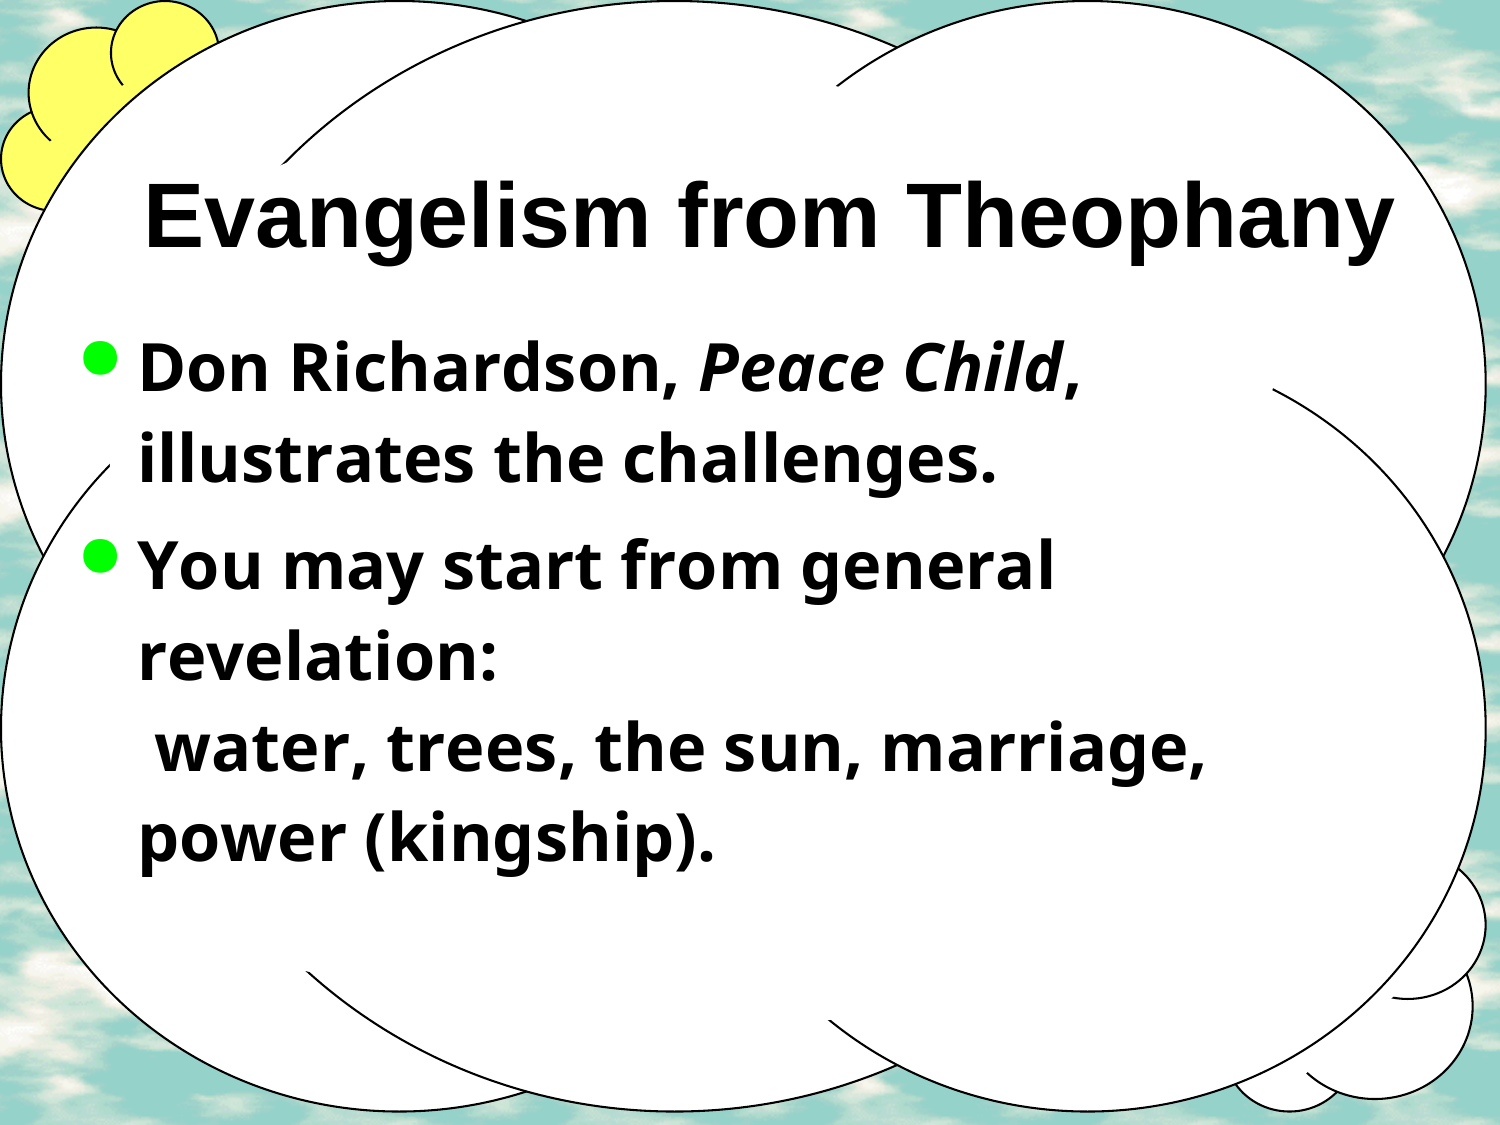

# Evangelism from Theophany
Don Richardson, Peace Child, illustrates the challenges.
You may start from general revelation:
 water, trees, the sun, marriage, power (kingship).